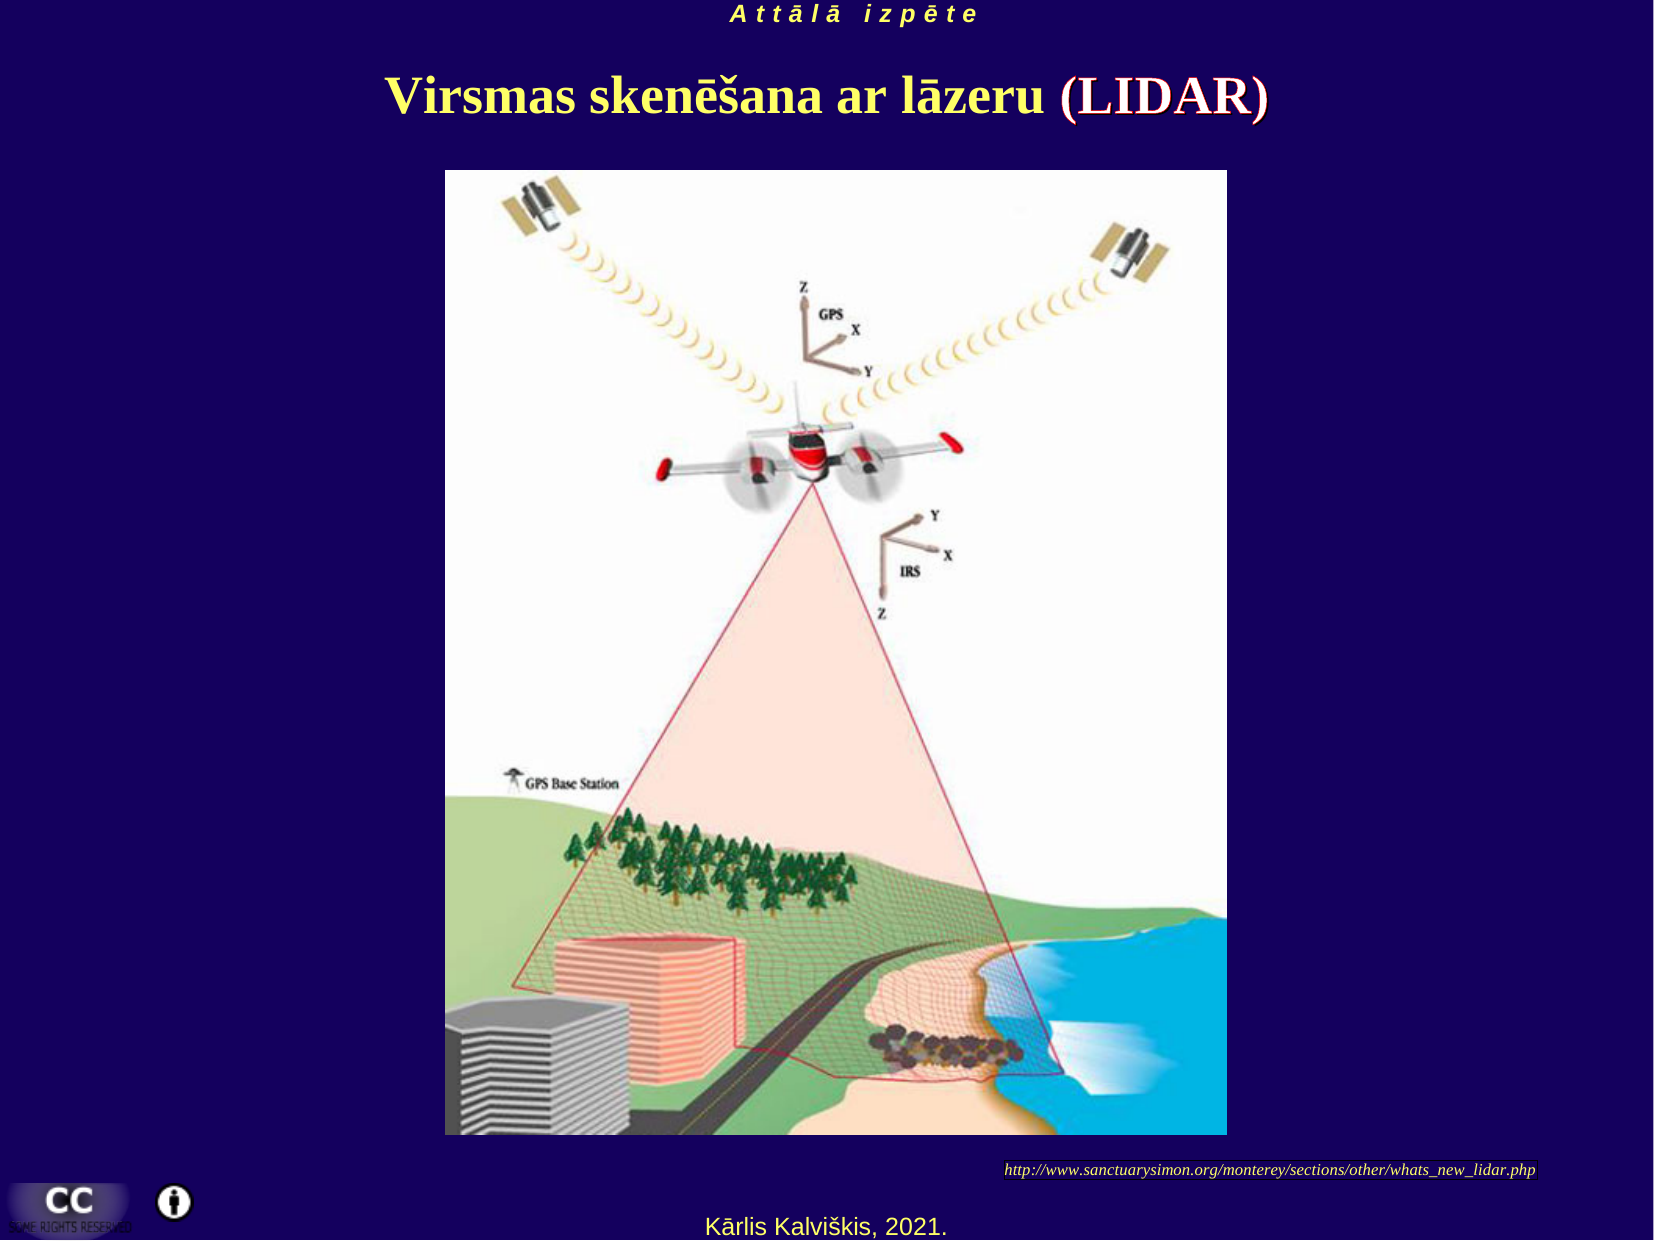

# Virsmas skenēšana ar lāzeru (LIDAR)
http://www.sanctuarysimon.org/monterey/sections/other/whats_new_lidar.php